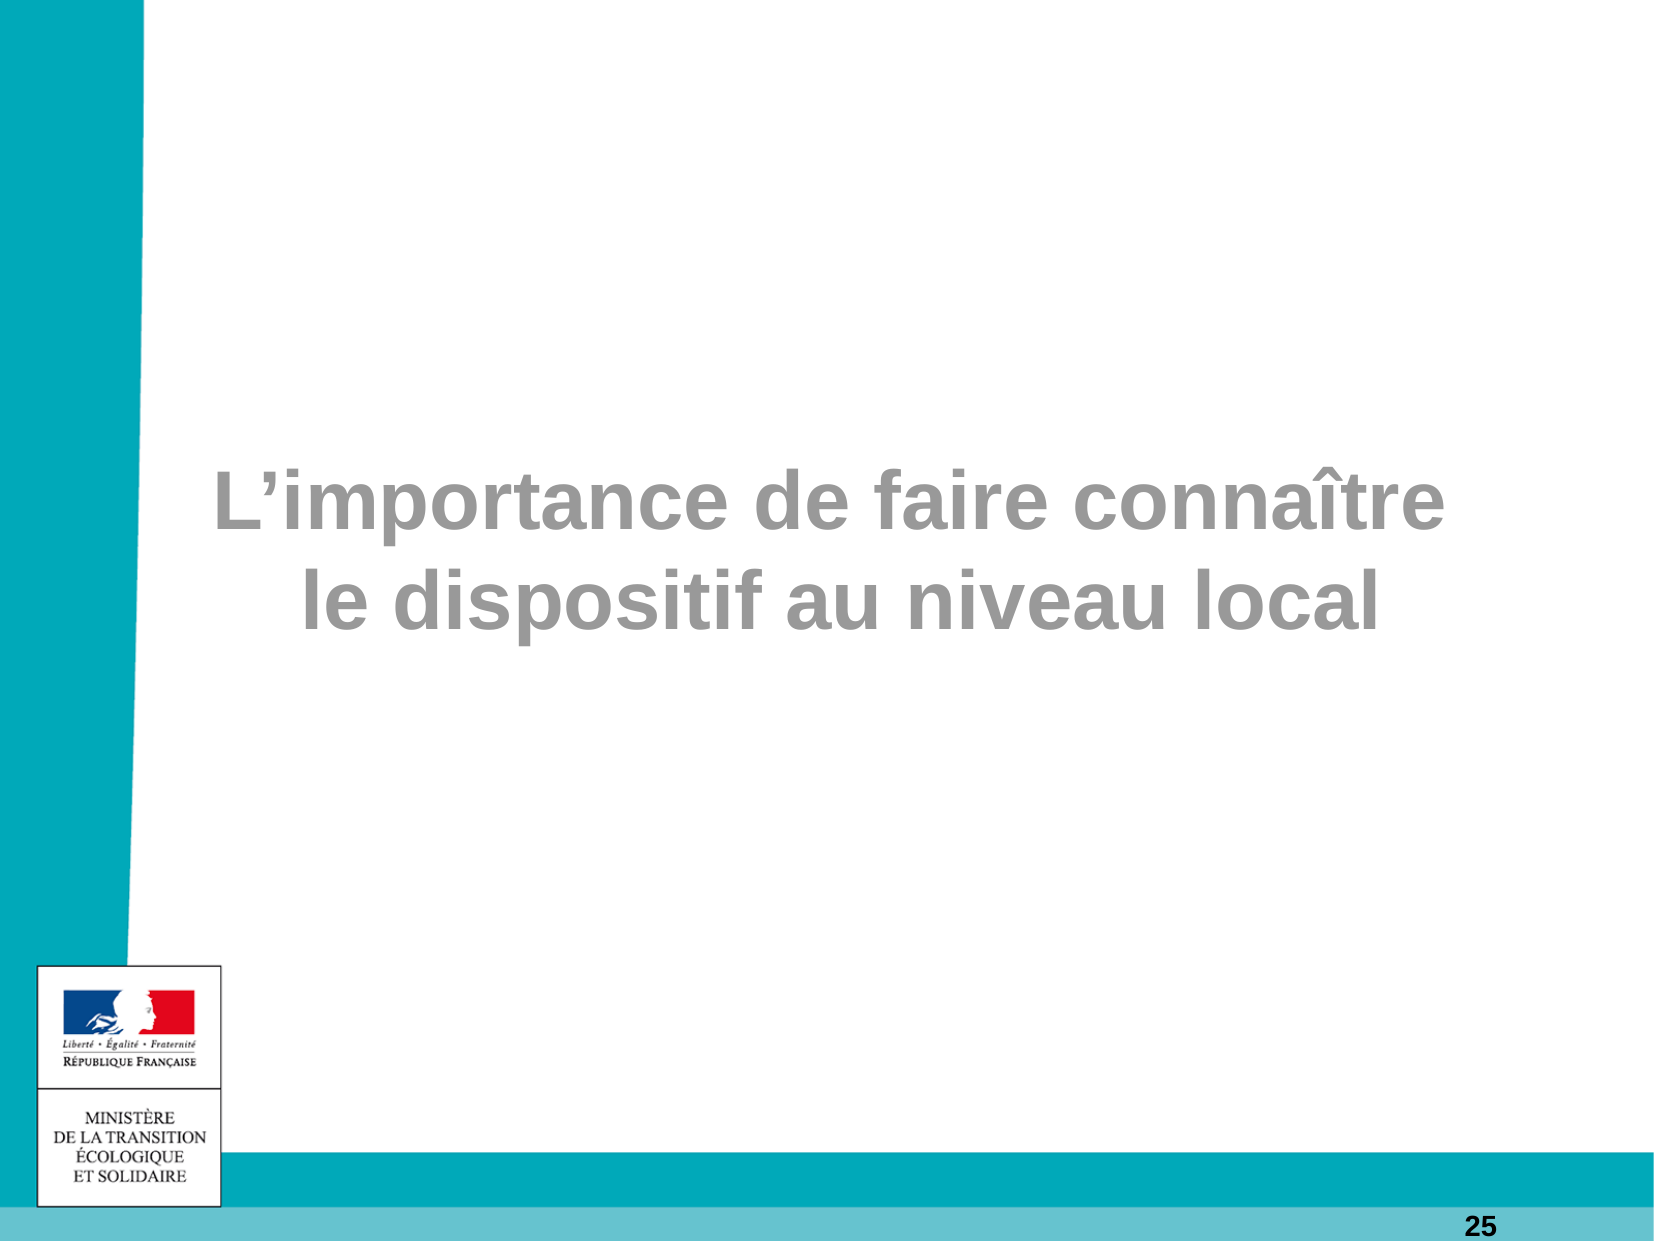

# L’importance de faire connaître le dispositif au niveau local